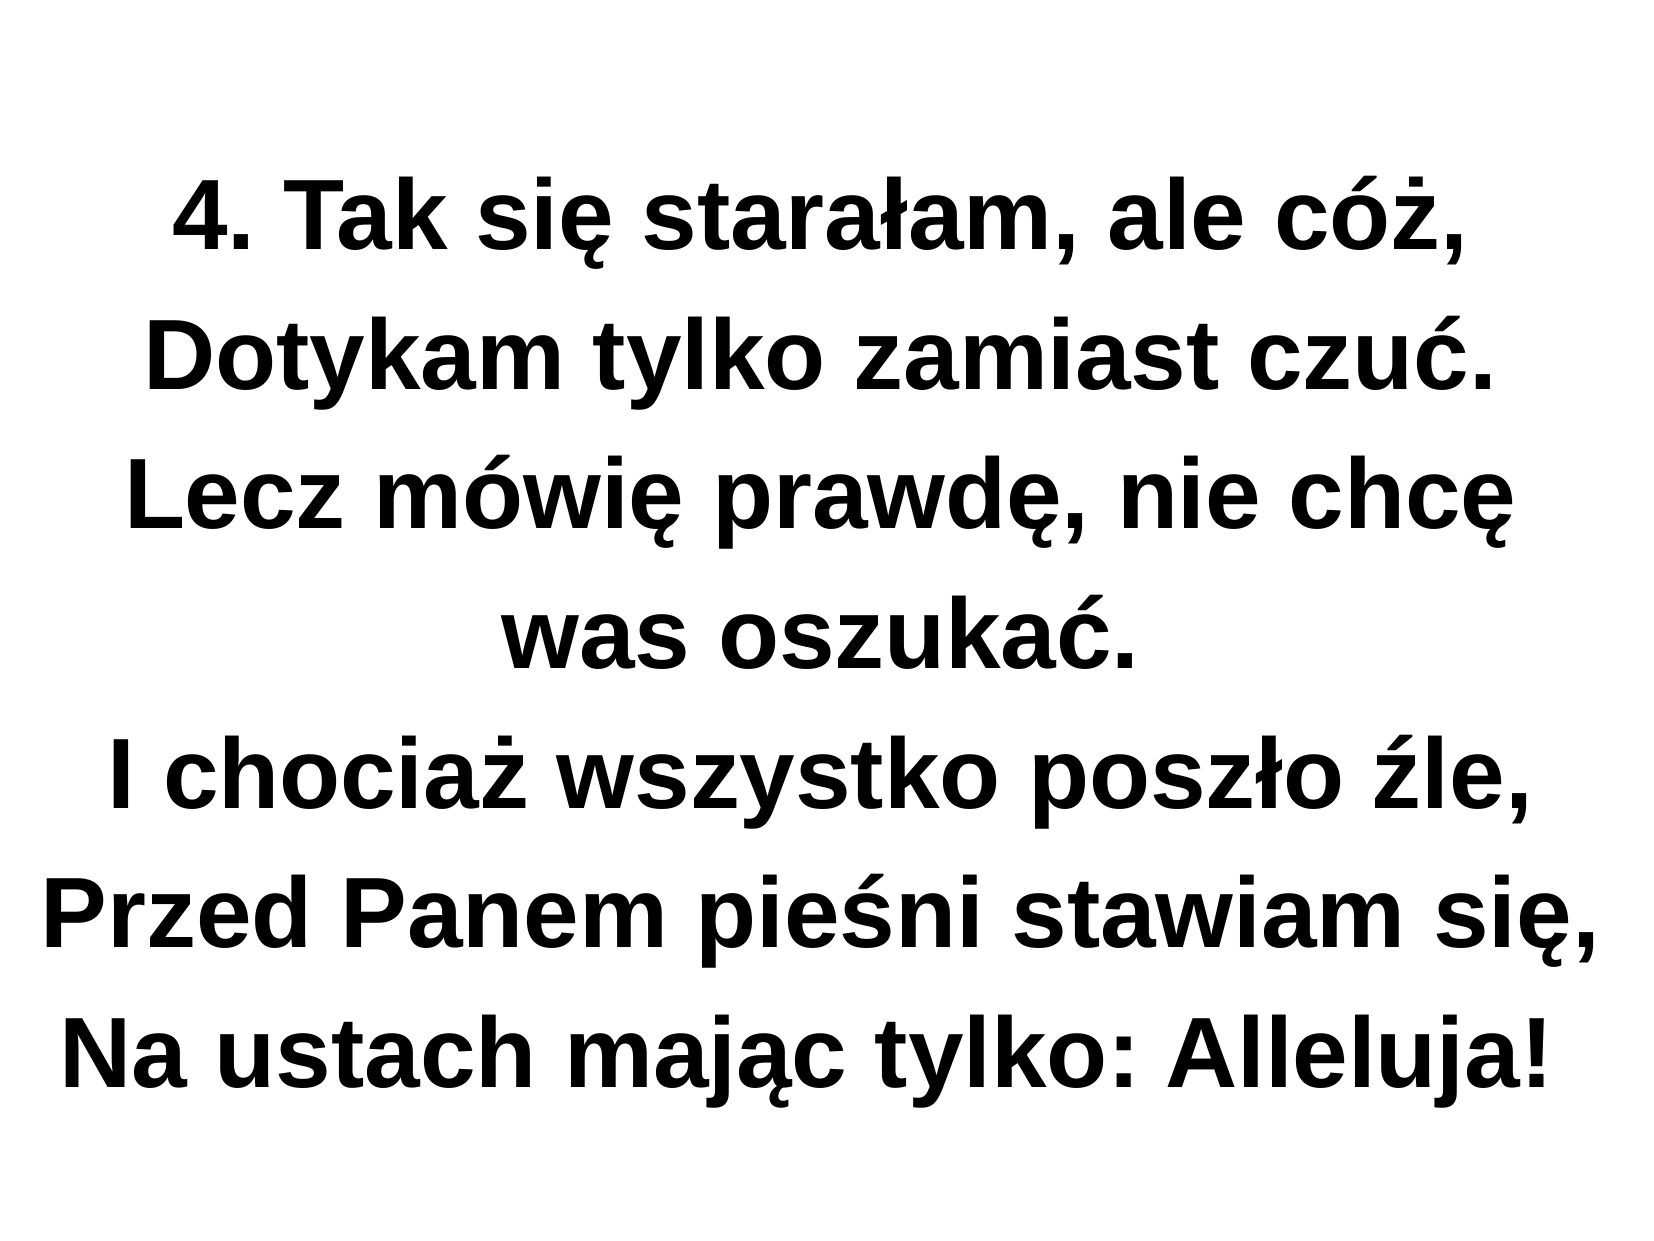

# 4. Tak się starałam, ale cóż,
Dotykam tylko zamiast czuć.
Lecz mówię prawdę, nie chcę
was oszukać.
I chociaż wszystko poszło źle,
Przed Panem pieśni stawiam się,
Na ustach mając tylko: Alleluja!